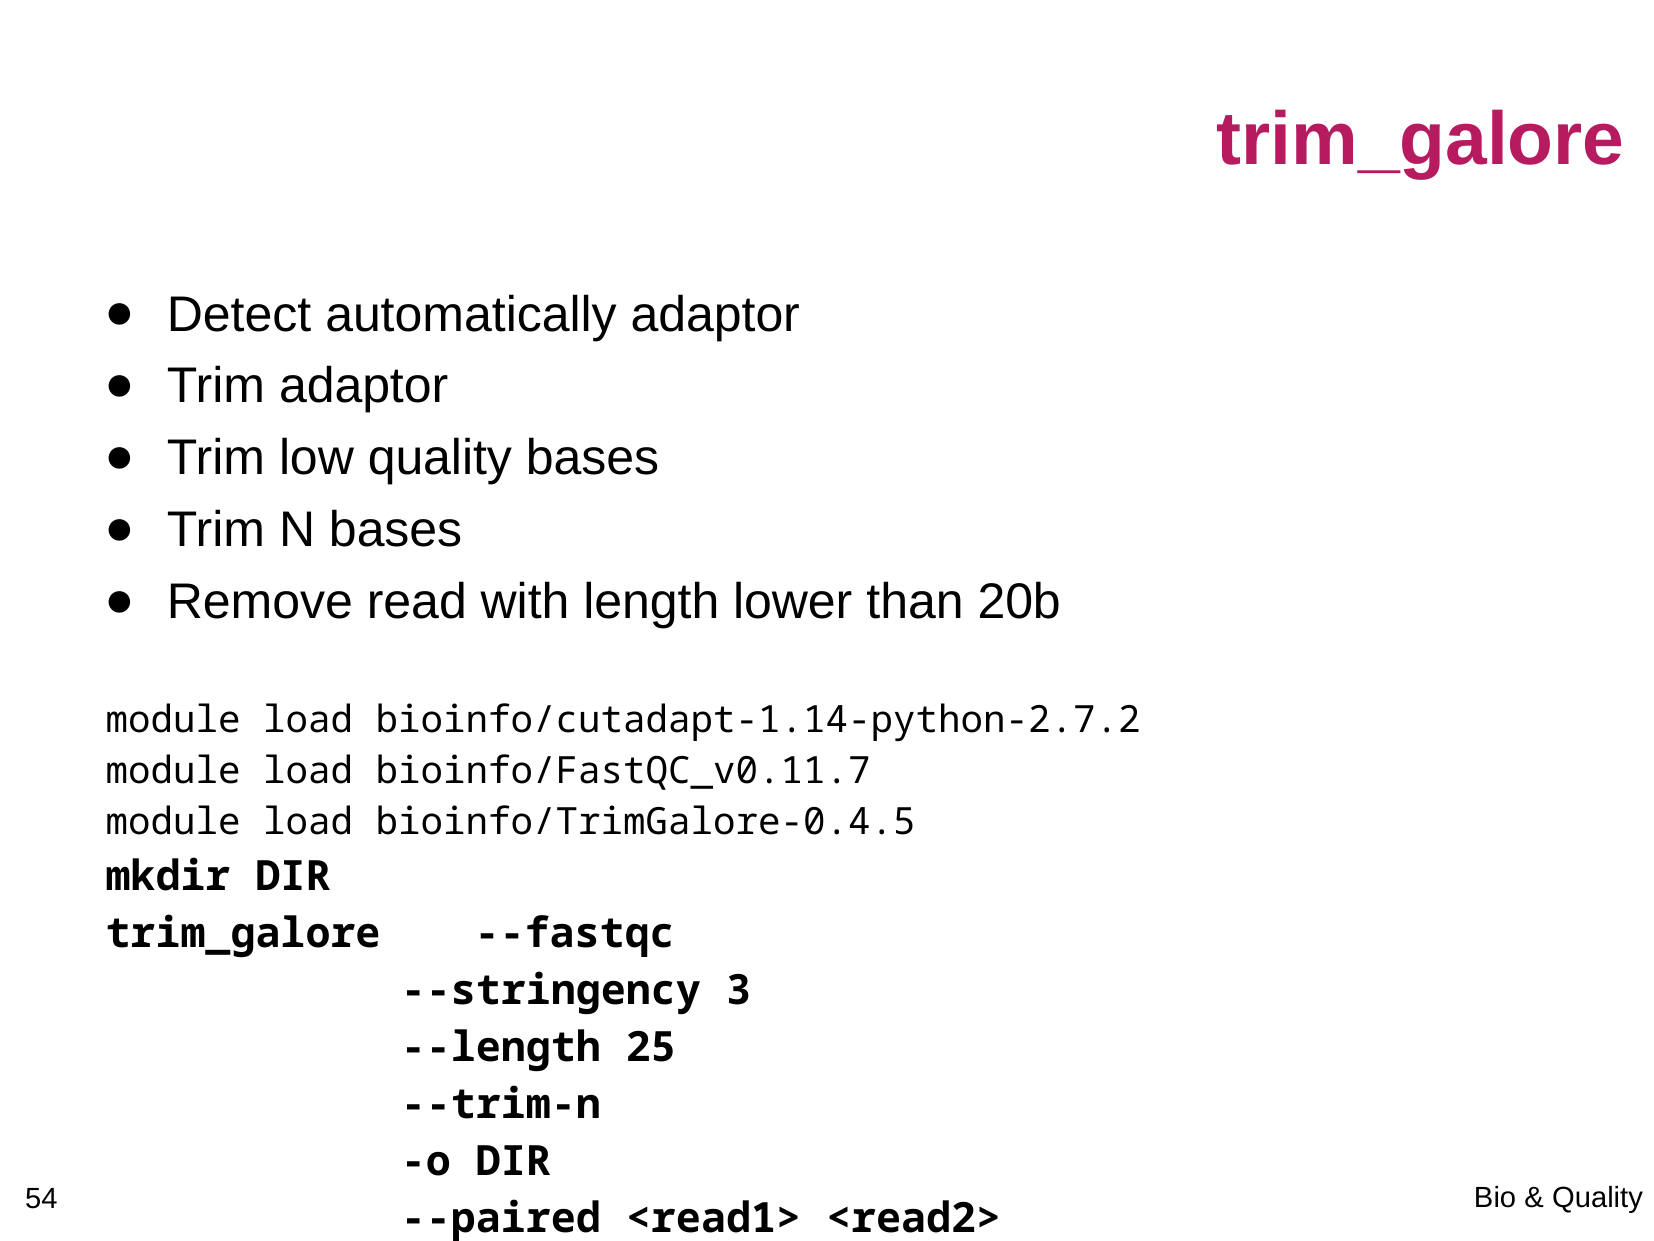

trim_galore
Detect automatically adaptor
Trim adaptor
Trim low quality bases
Trim N bases
Remove read with length lower than 20b
module load bioinfo/cutadapt-1.14-python-2.7.2
module load bioinfo/FastQC_v0.11.7
module load bioinfo/TrimGalore-0.4.5
mkdir DIR
trim_galore 	--fastqc
				--stringency 3
				--length 25
				--trim-n
				-o DIR
				--paired <read1> <read2>